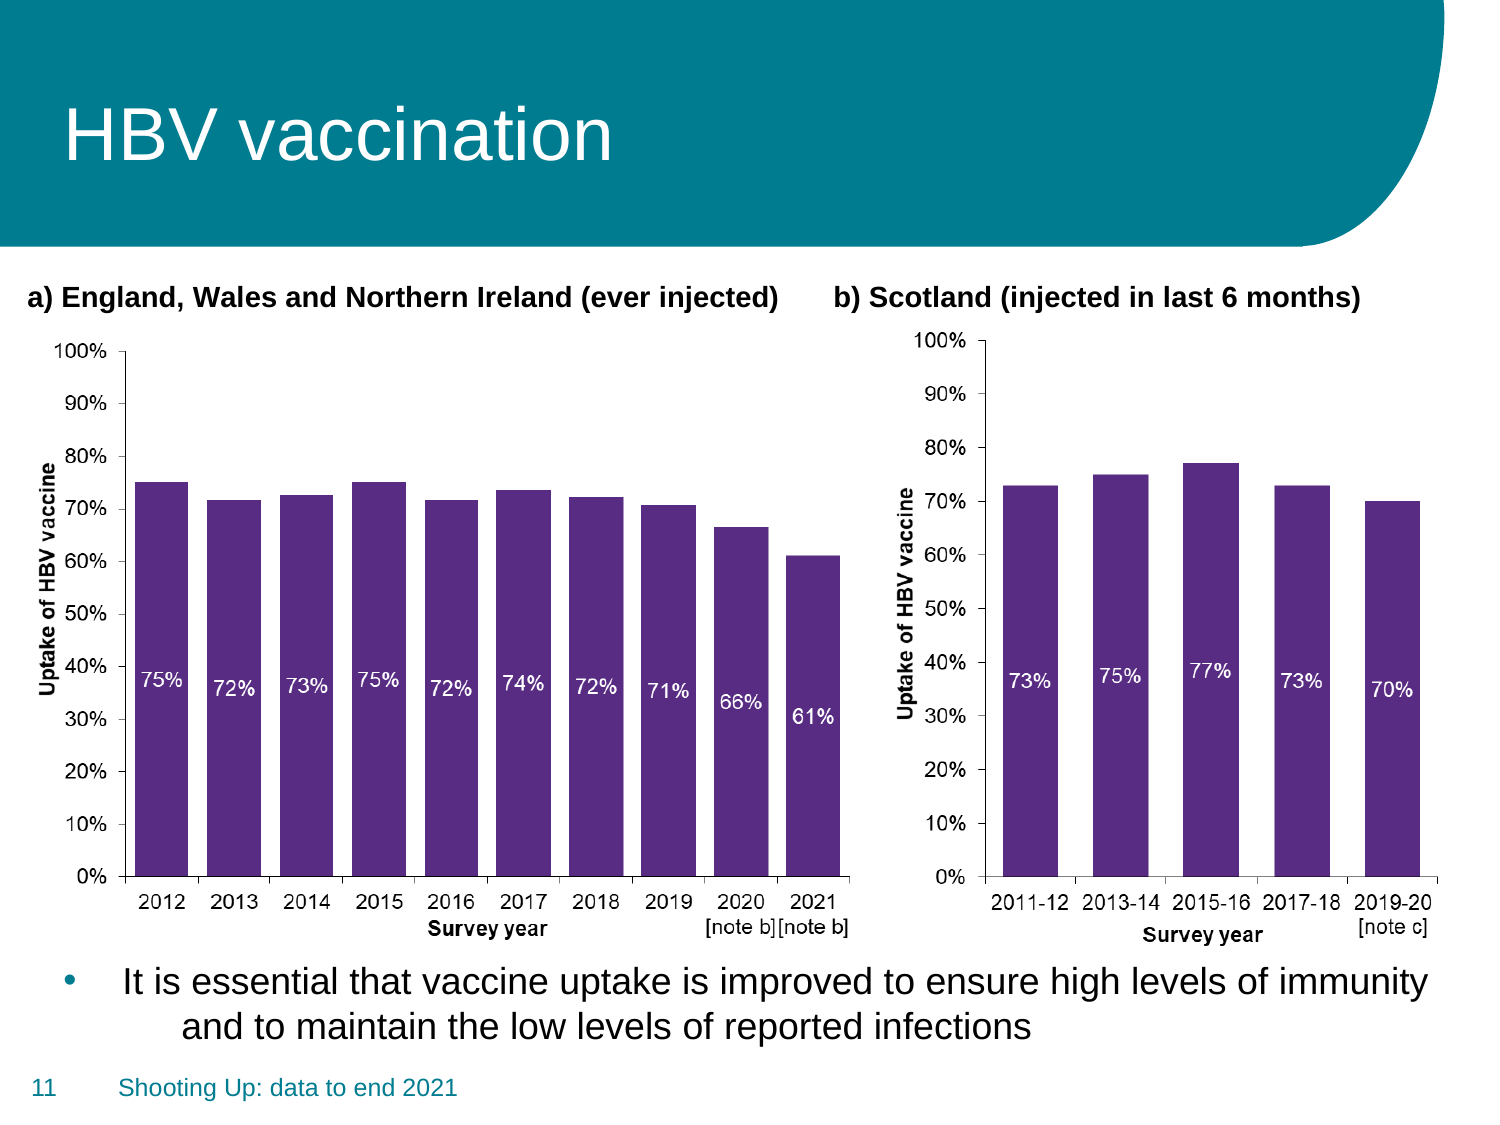

# HBV vaccination
a) England, Wales and Northern Ireland (ever injected)
b) Scotland (injected in last 6 months)
It is essential that vaccine uptake is improved to ensure high levels of immunity and to maintain the low levels of reported infections
7
Shooting Up: data to end 2021